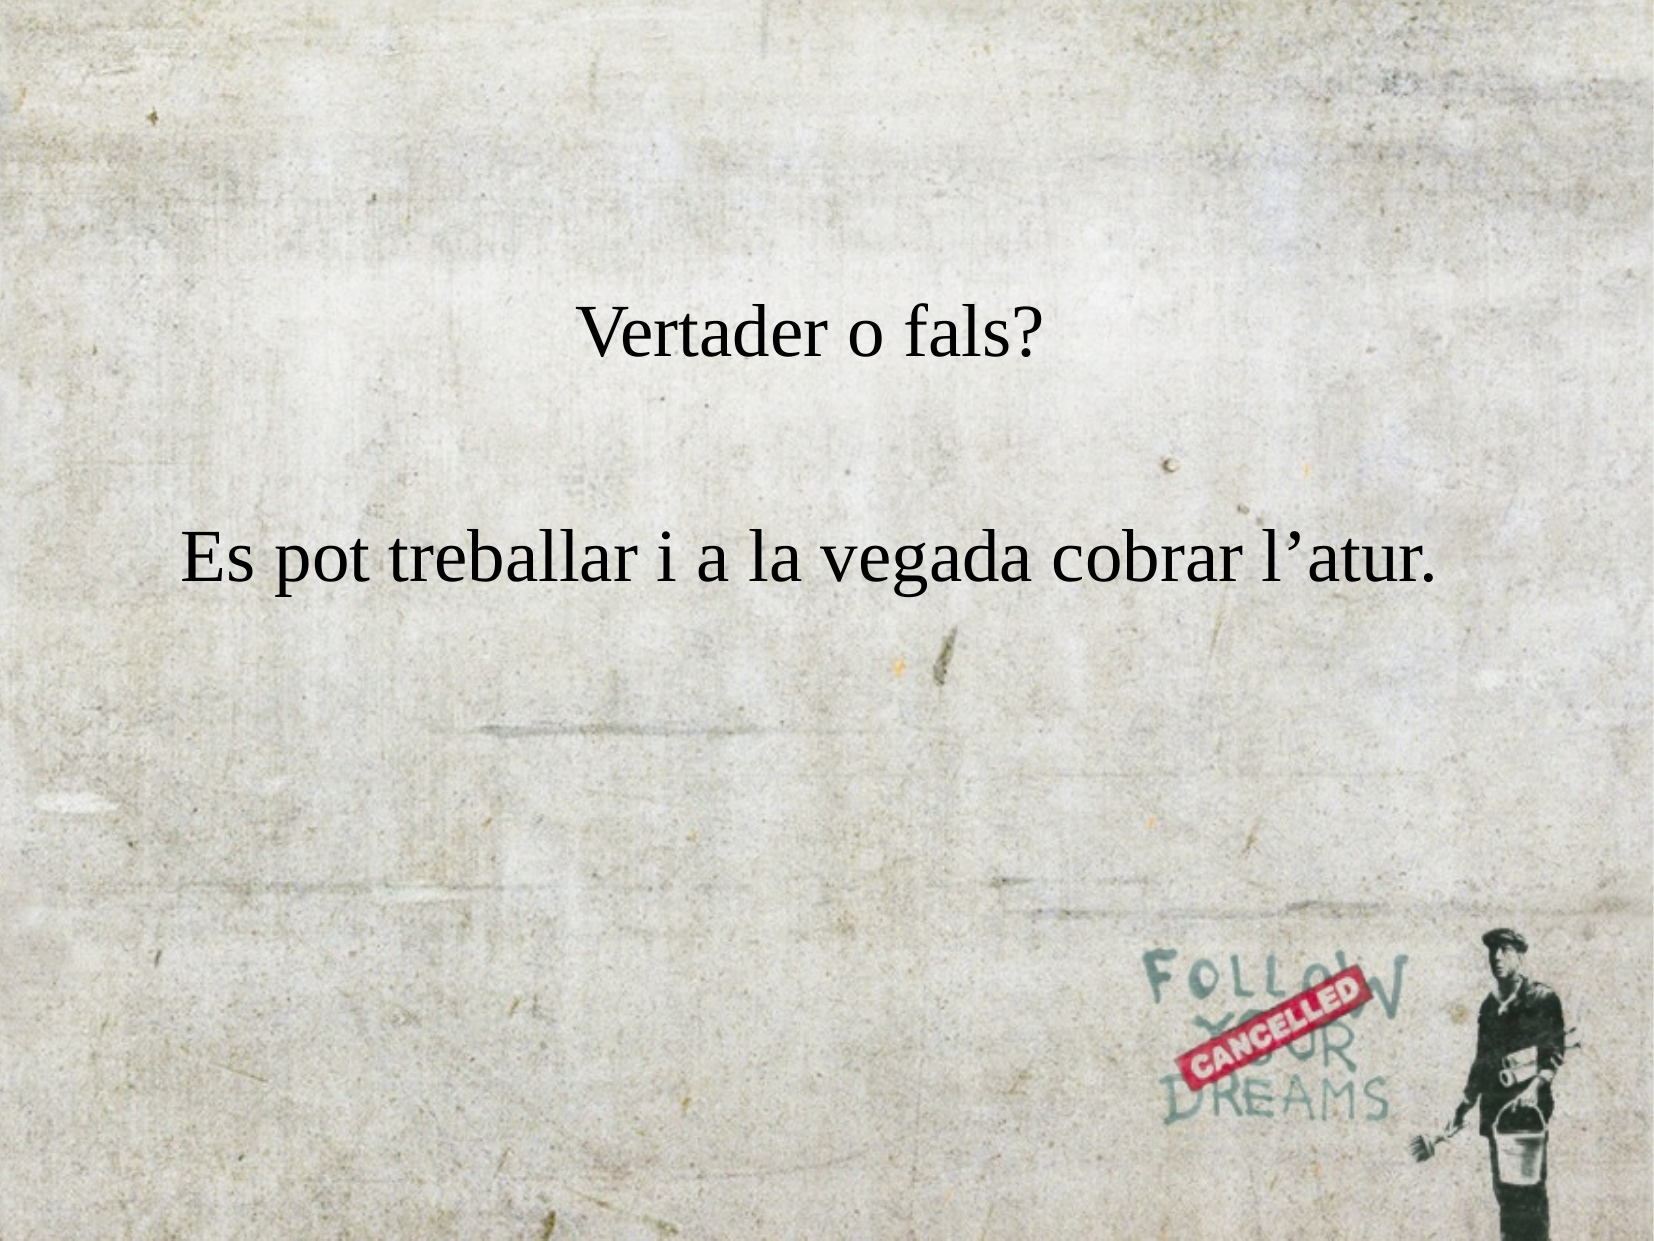

#
Vertader o fals?
Es pot treballar i a la vegada cobrar l’atur.